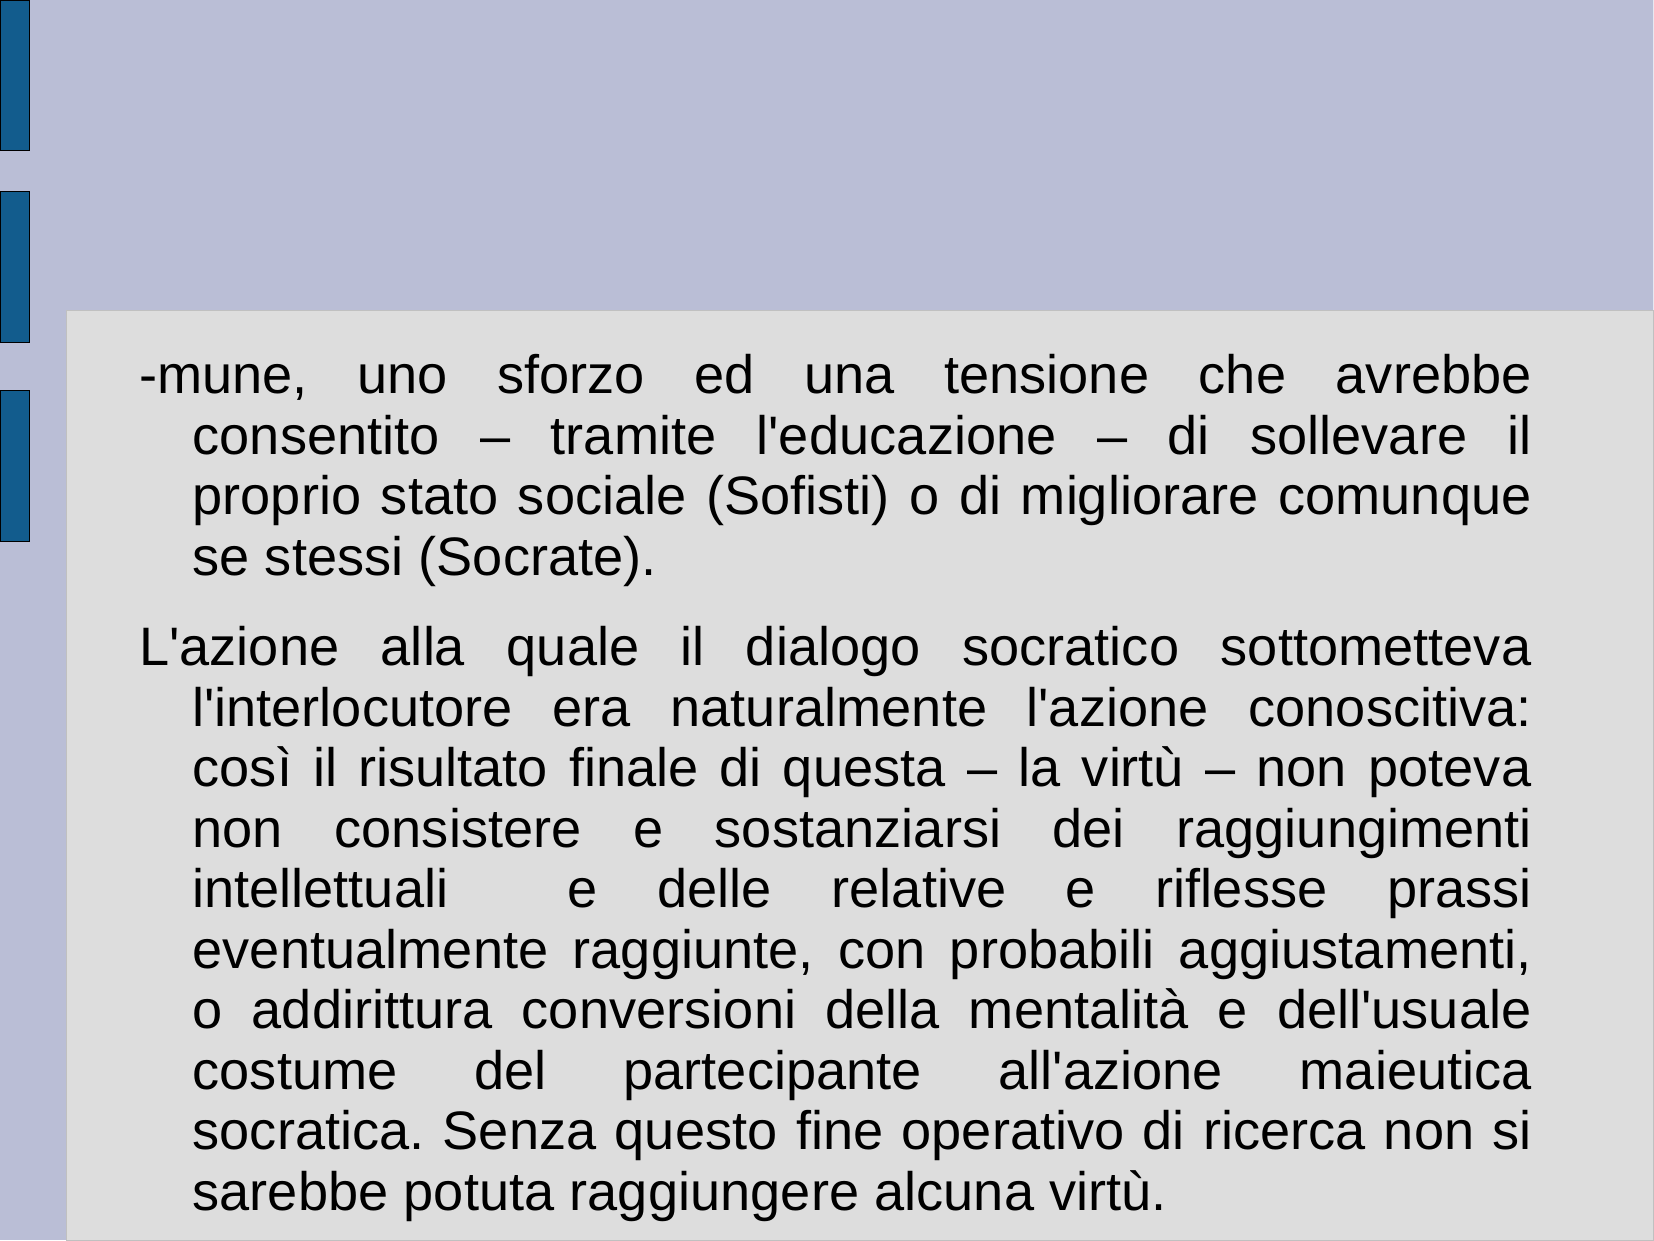

#
-mune, uno sforzo ed una tensione che avrebbe consentito – tramite l'educazione – di sollevare il proprio stato sociale (Sofisti) o di migliorare comunque se stessi (Socrate).
L'azione alla quale il dialogo socratico sottometteva l'interlocutore era naturalmente l'azione conoscitiva: così il risultato finale di questa – la virtù – non poteva non consistere e sostanziarsi dei raggiungimenti intellettuali e delle relative e riflesse prassi eventualmente raggiunte, con probabili aggiustamenti, o addirittura conversioni della mentalità e dell'usuale costume del partecipante all'azione maieutica socratica. Senza questo fine operativo di ricerca non si sarebbe potuta raggiungere alcuna virtù.